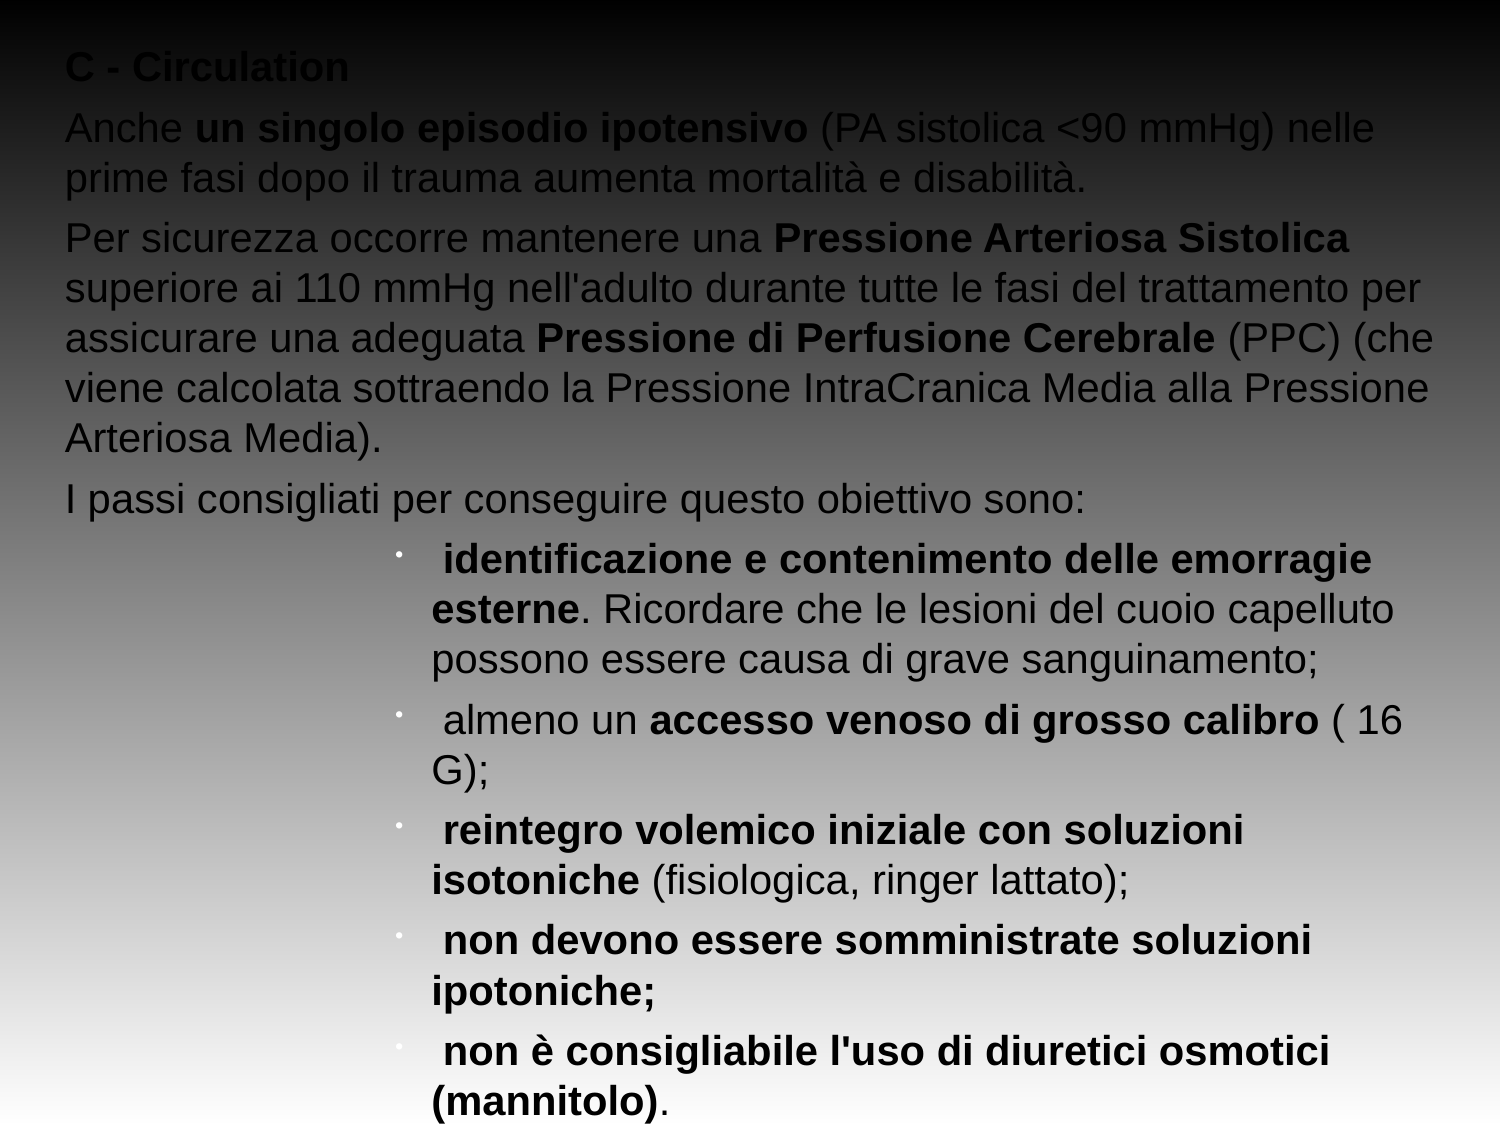

C - Circulation
Anche un singolo episodio ipotensivo (PA sistolica <90 mmHg) nelle prime fasi dopo il trauma aumenta mortalità e disabilità.
Per sicurezza occorre mantenere una Pressione Arteriosa Sistolica superiore ai 110 mmHg nell'adulto durante tutte le fasi del trattamento per assicurare una adeguata Pressione di Perfusione Cerebrale (PPC) (che viene calcolata sottraendo la Pressione IntraCranica Media alla Pressione Arteriosa Media).
I passi consigliati per conseguire questo obiettivo sono:
 identificazione e contenimento delle emorragie esterne. Ricordare che le lesioni del cuoio capelluto possono essere causa di grave sanguinamento;
 almeno un accesso venoso di grosso calibro ( 16 G);
 reintegro volemico iniziale con soluzioni isotoniche (fisiologica, ringer lattato);
 non devono essere somministrate soluzioni ipotoniche;
 non è consigliabile l'uso di diuretici osmotici (mannitolo).